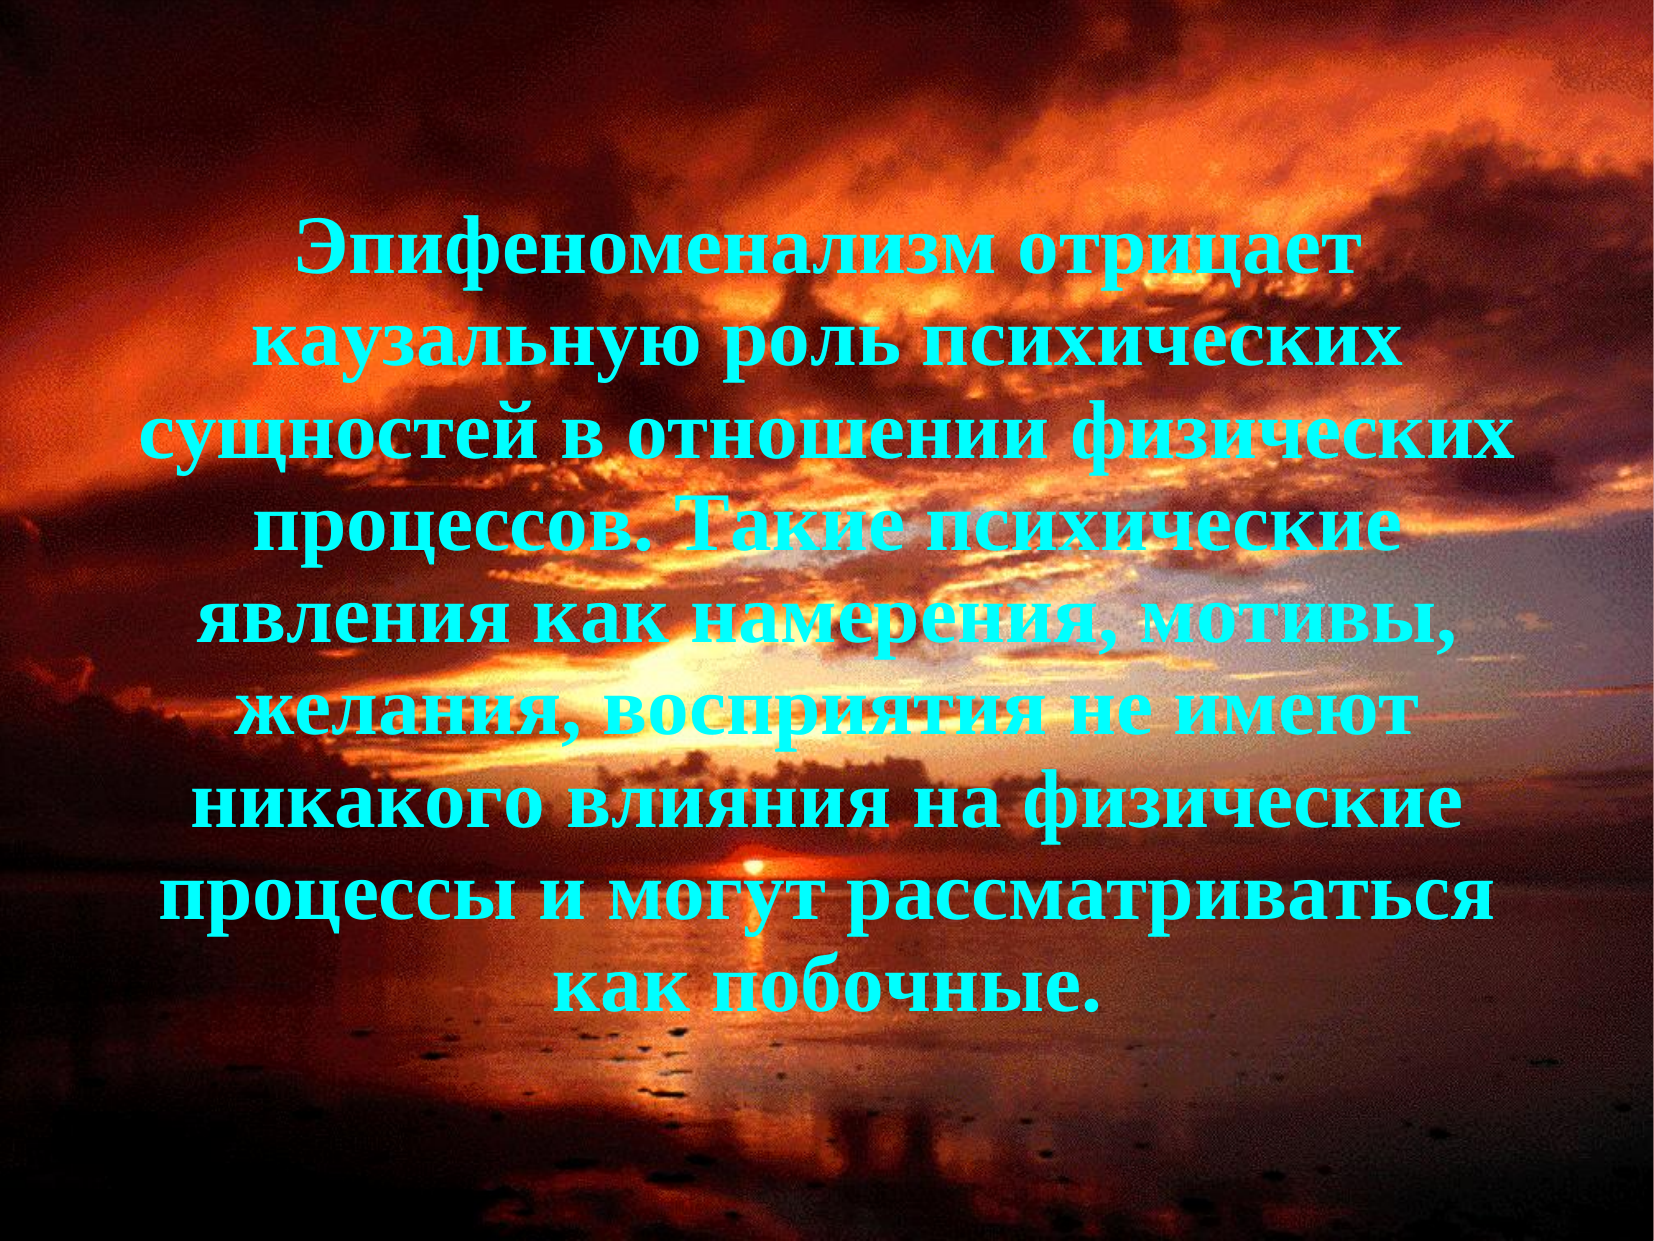

# Эпифеноменализм отрицает каузальную роль психических сущностей в отношении физических процессов. Такие психические явления как намерения, мотивы, желания, восприятия не имеют никакого влияния на физические процессы и могут рассматриваться как побочные.